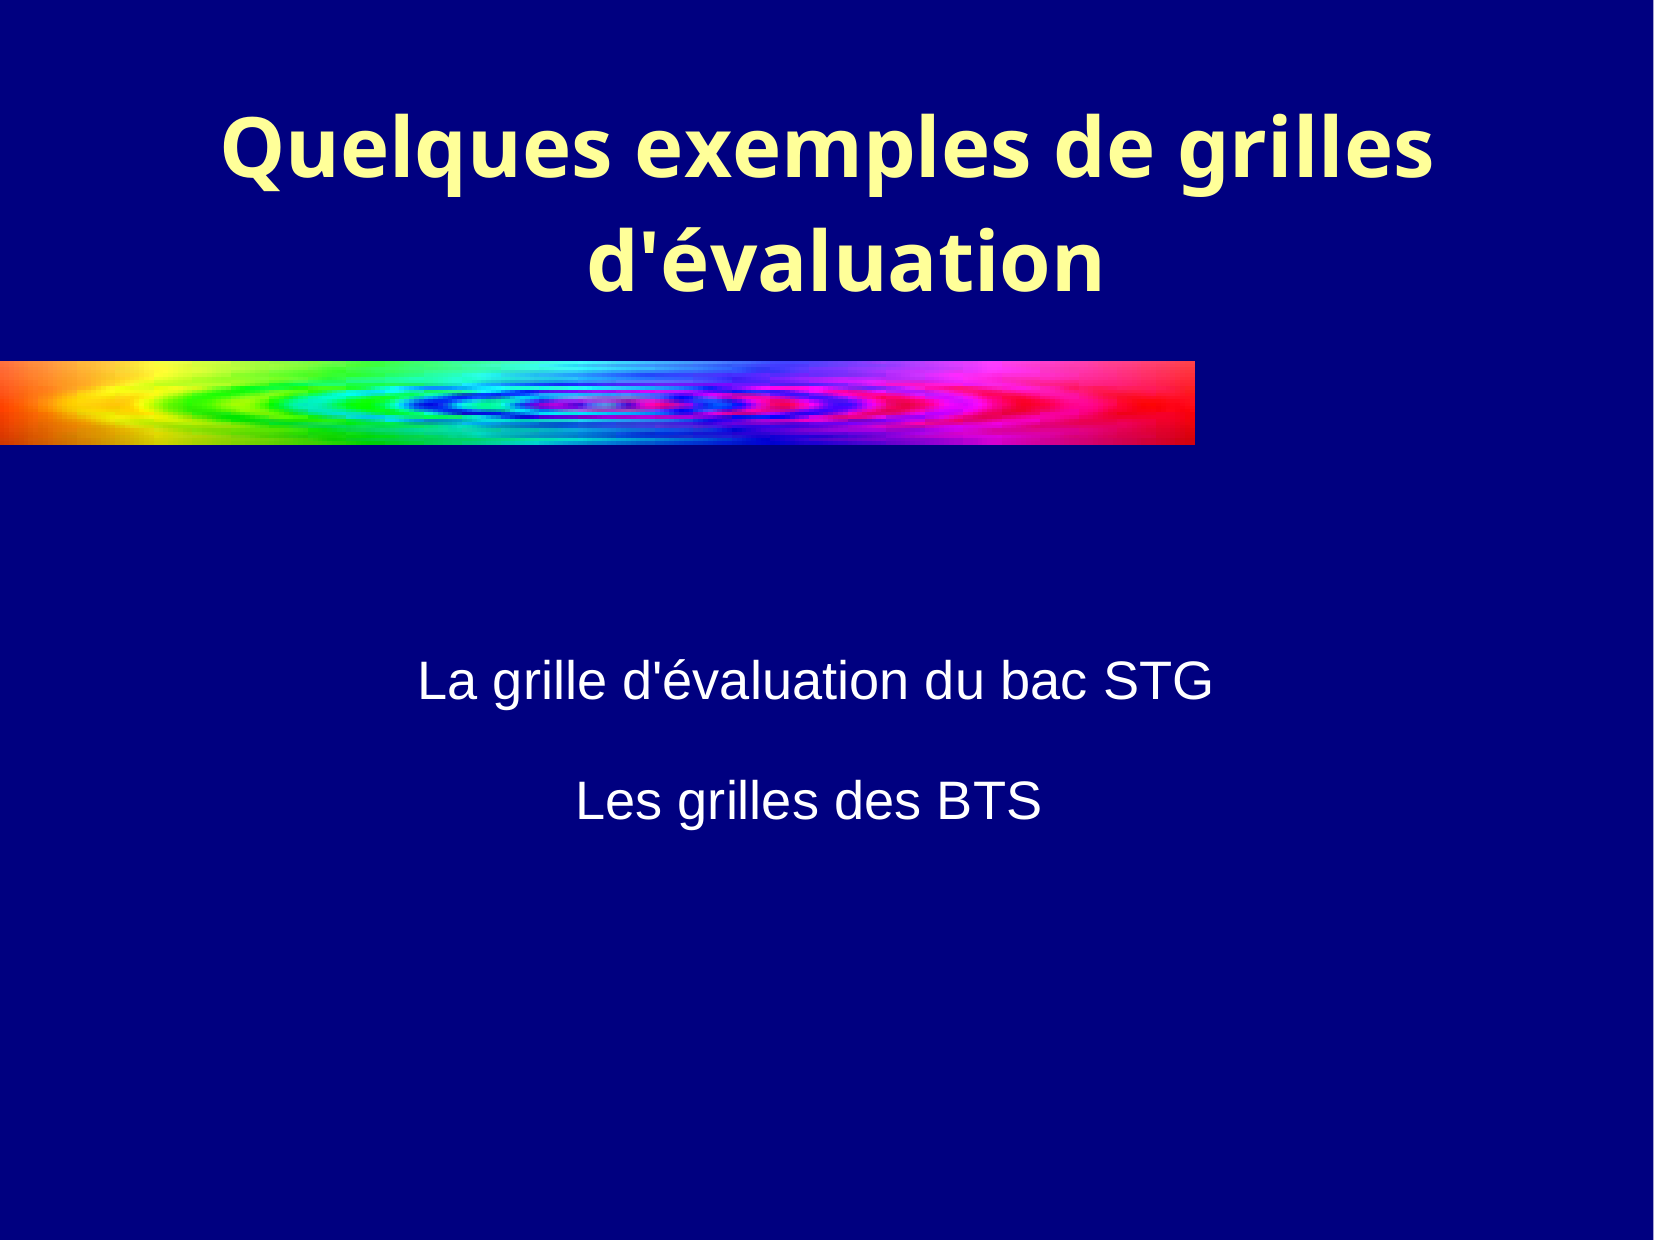

# Quelques exemples de grilles d'évaluation
La grille d'évaluation du bac STG
Les grilles des BTS